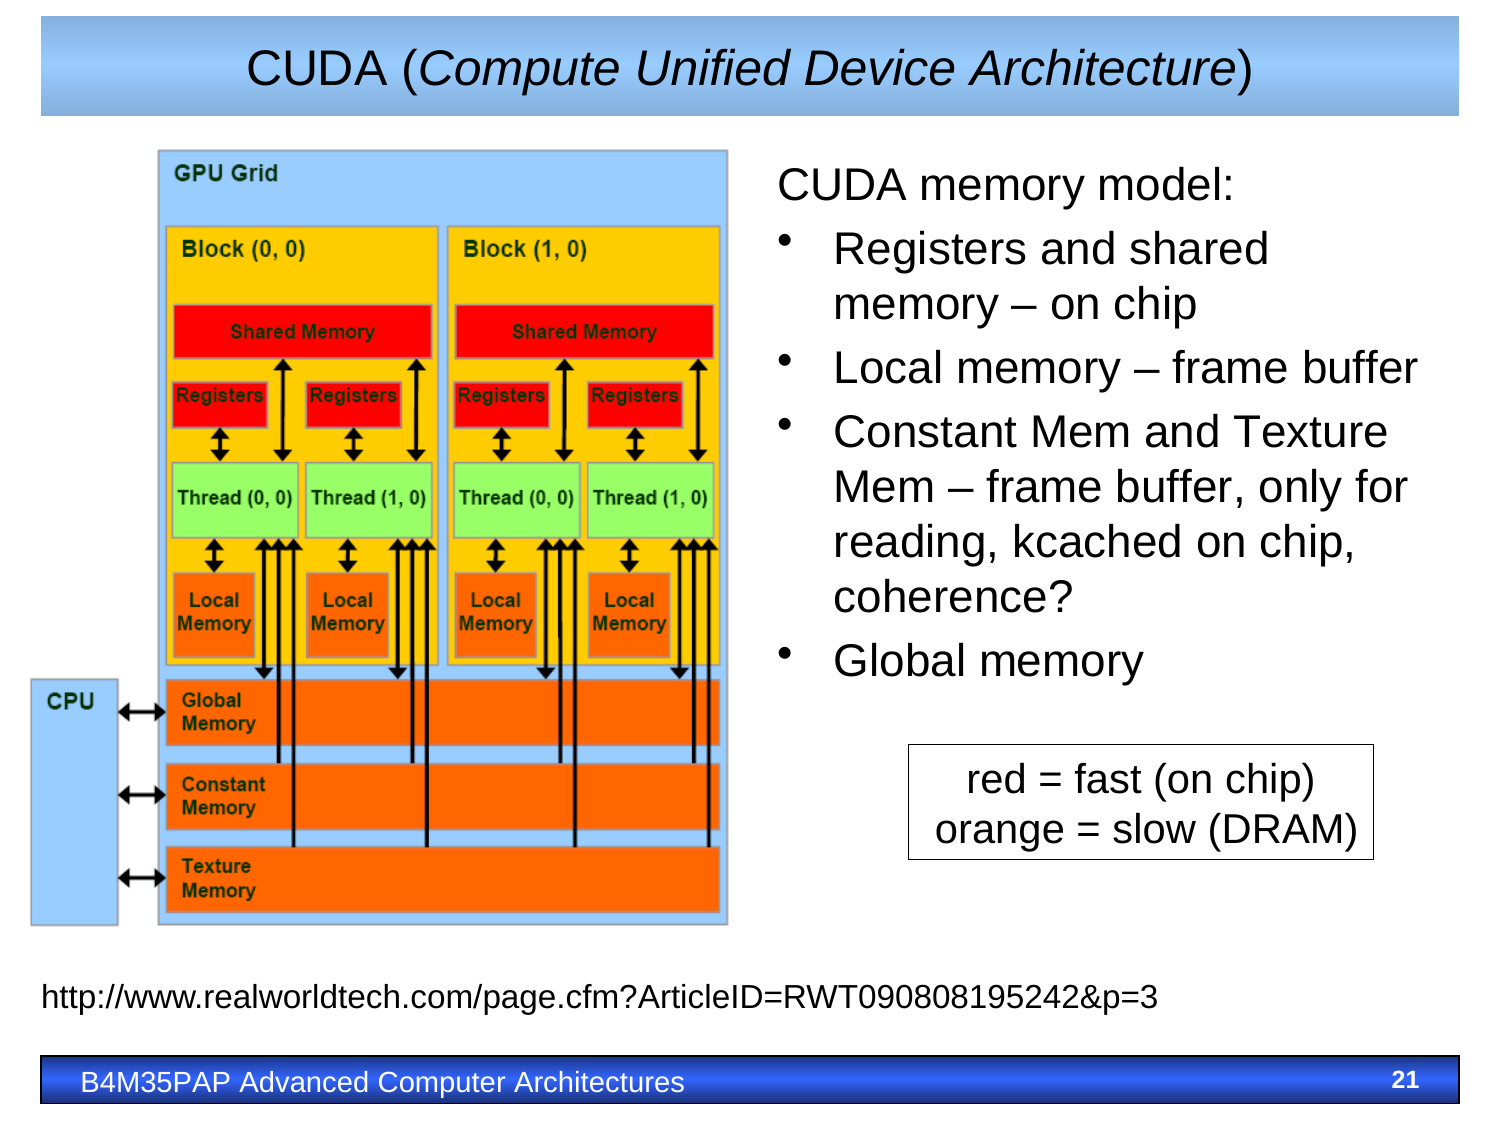

# CUDA (Compute Unified Device Architecture)
CUDA memory model:
Registers and shared memory – on chip
Local memory – frame buffer
Constant Mem and Texture Mem – frame buffer, only for reading, kcached on chip, coherence?
Global memory
red = fast (on chip)
 orange = slow (DRAM)
http://www.realworldtech.com/page.cfm?ArticleID=RWT090808195242&p=3